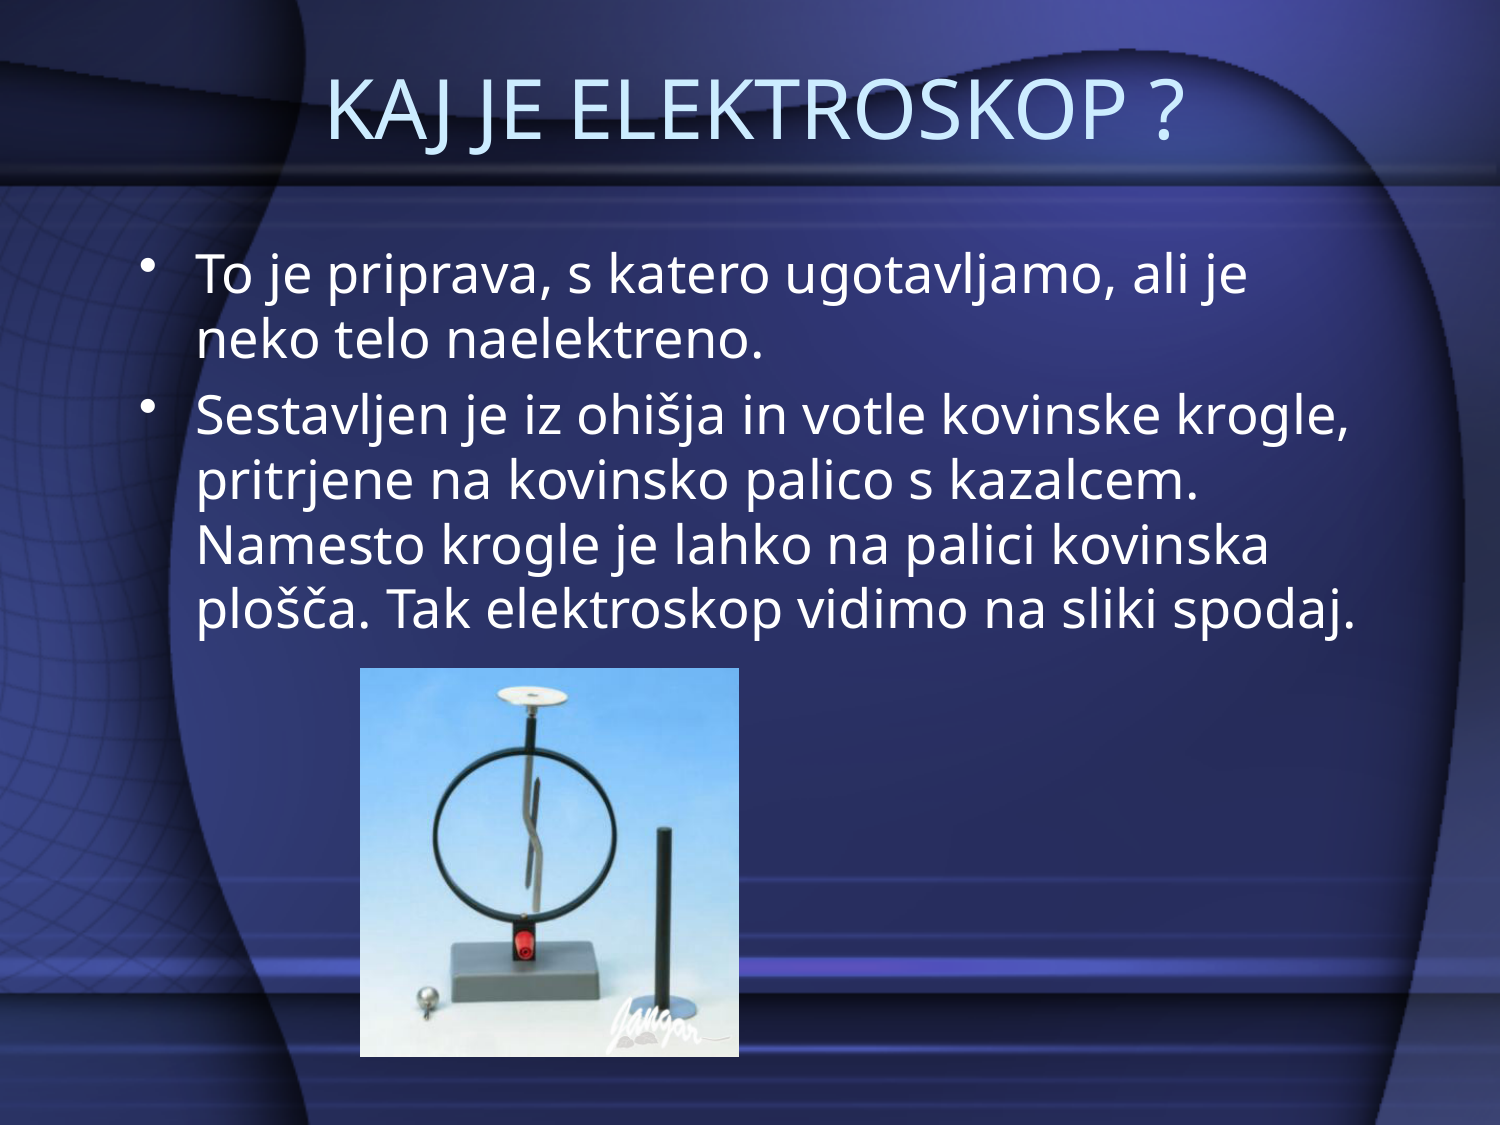

# KAJ JE ELEKTROSKOP ?
To je priprava, s katero ugotavljamo, ali je neko telo naelektreno.
Sestavljen je iz ohišja in votle kovinske krogle, pritrjene na kovinsko palico s kazalcem. Namesto krogle je lahko na palici kovinska plošča. Tak elektroskop vidimo na sliki spodaj.